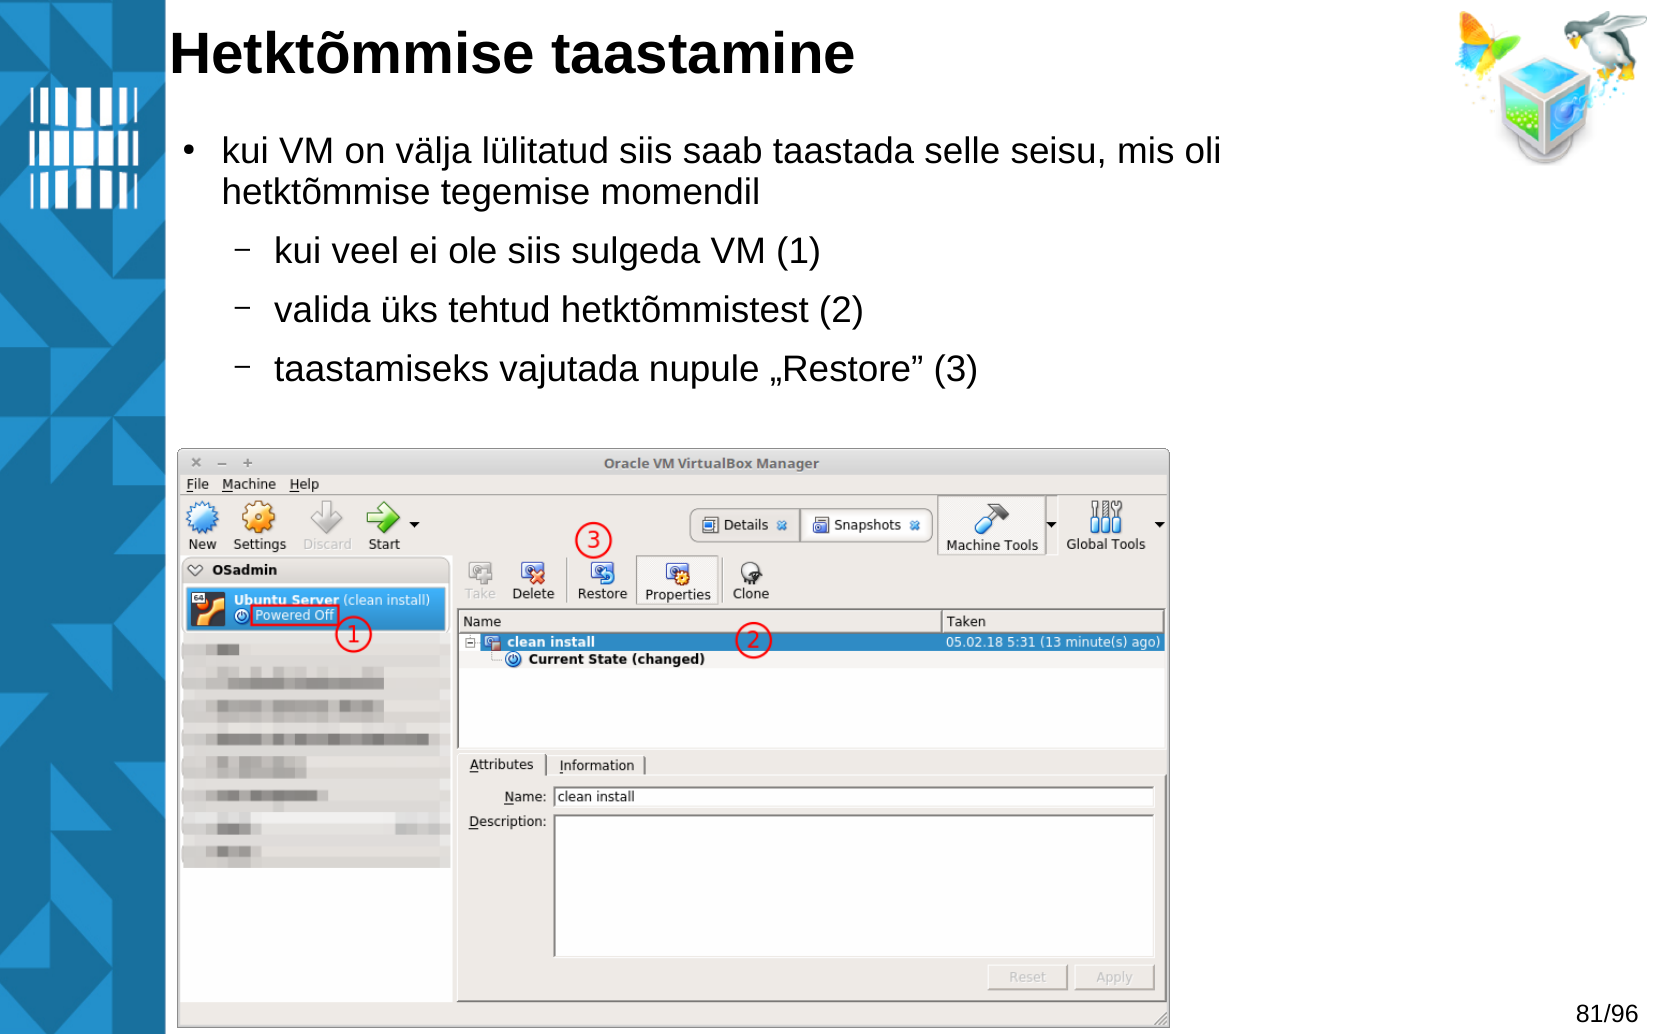

# Hetktõmmise taastamine
kui VM on välja lülitatud siis saab taastada selle seisu, mis oli hetktõmmise tegemise momendil
kui veel ei ole siis sulgeda VM (1)
valida üks tehtud hetktõmmistest (2)
taastamiseks vajutada nupule „Restore” (3)